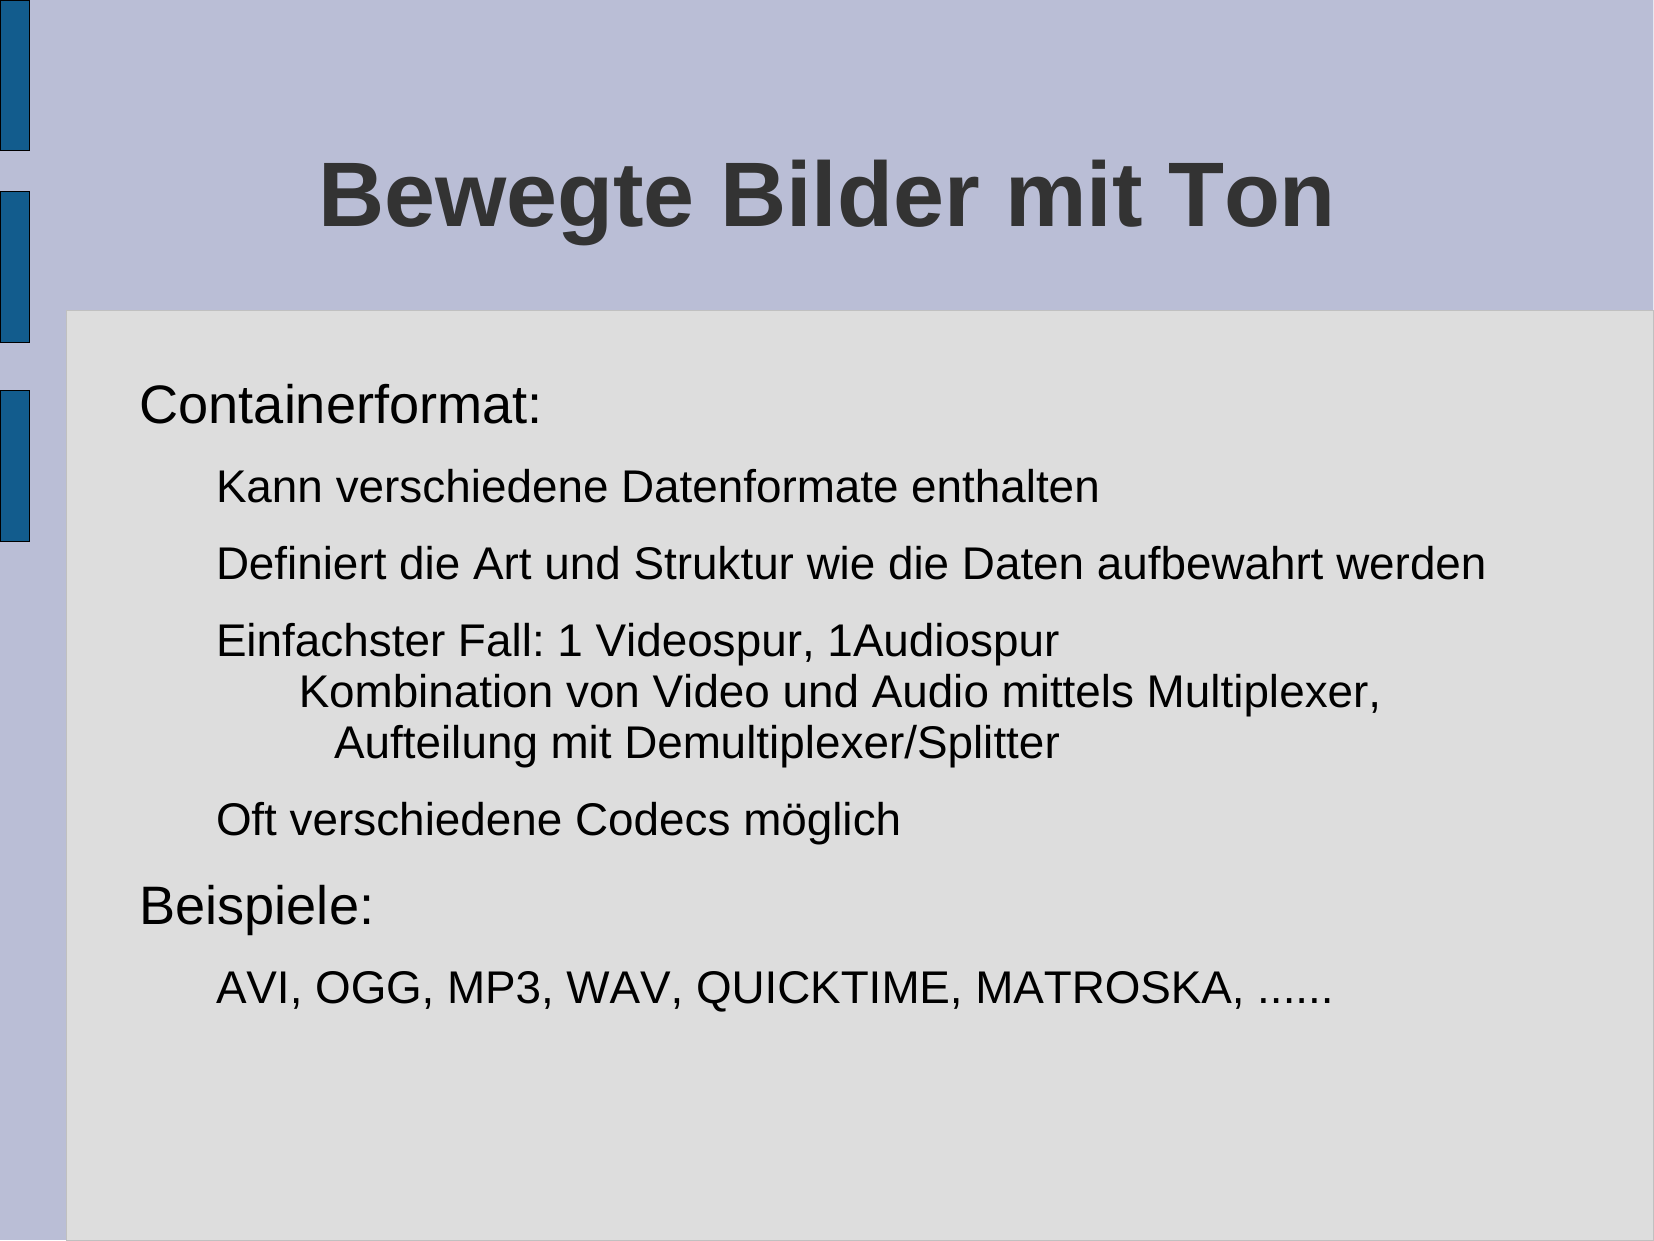

# Bewegte Bilder mit Ton
Containerformat:
Kann verschiedene Datenformate enthalten
Definiert die Art und Struktur wie die Daten aufbewahrt werden
Einfachster Fall: 1 Videospur, 1Audiospur
Kombination von Video und Audio mittels Multiplexer, Aufteilung mit Demultiplexer/Splitter
Oft verschiedene Codecs möglich
Beispiele:
AVI, OGG, MP3, WAV, QUICKTIME, MATROSKA, ......